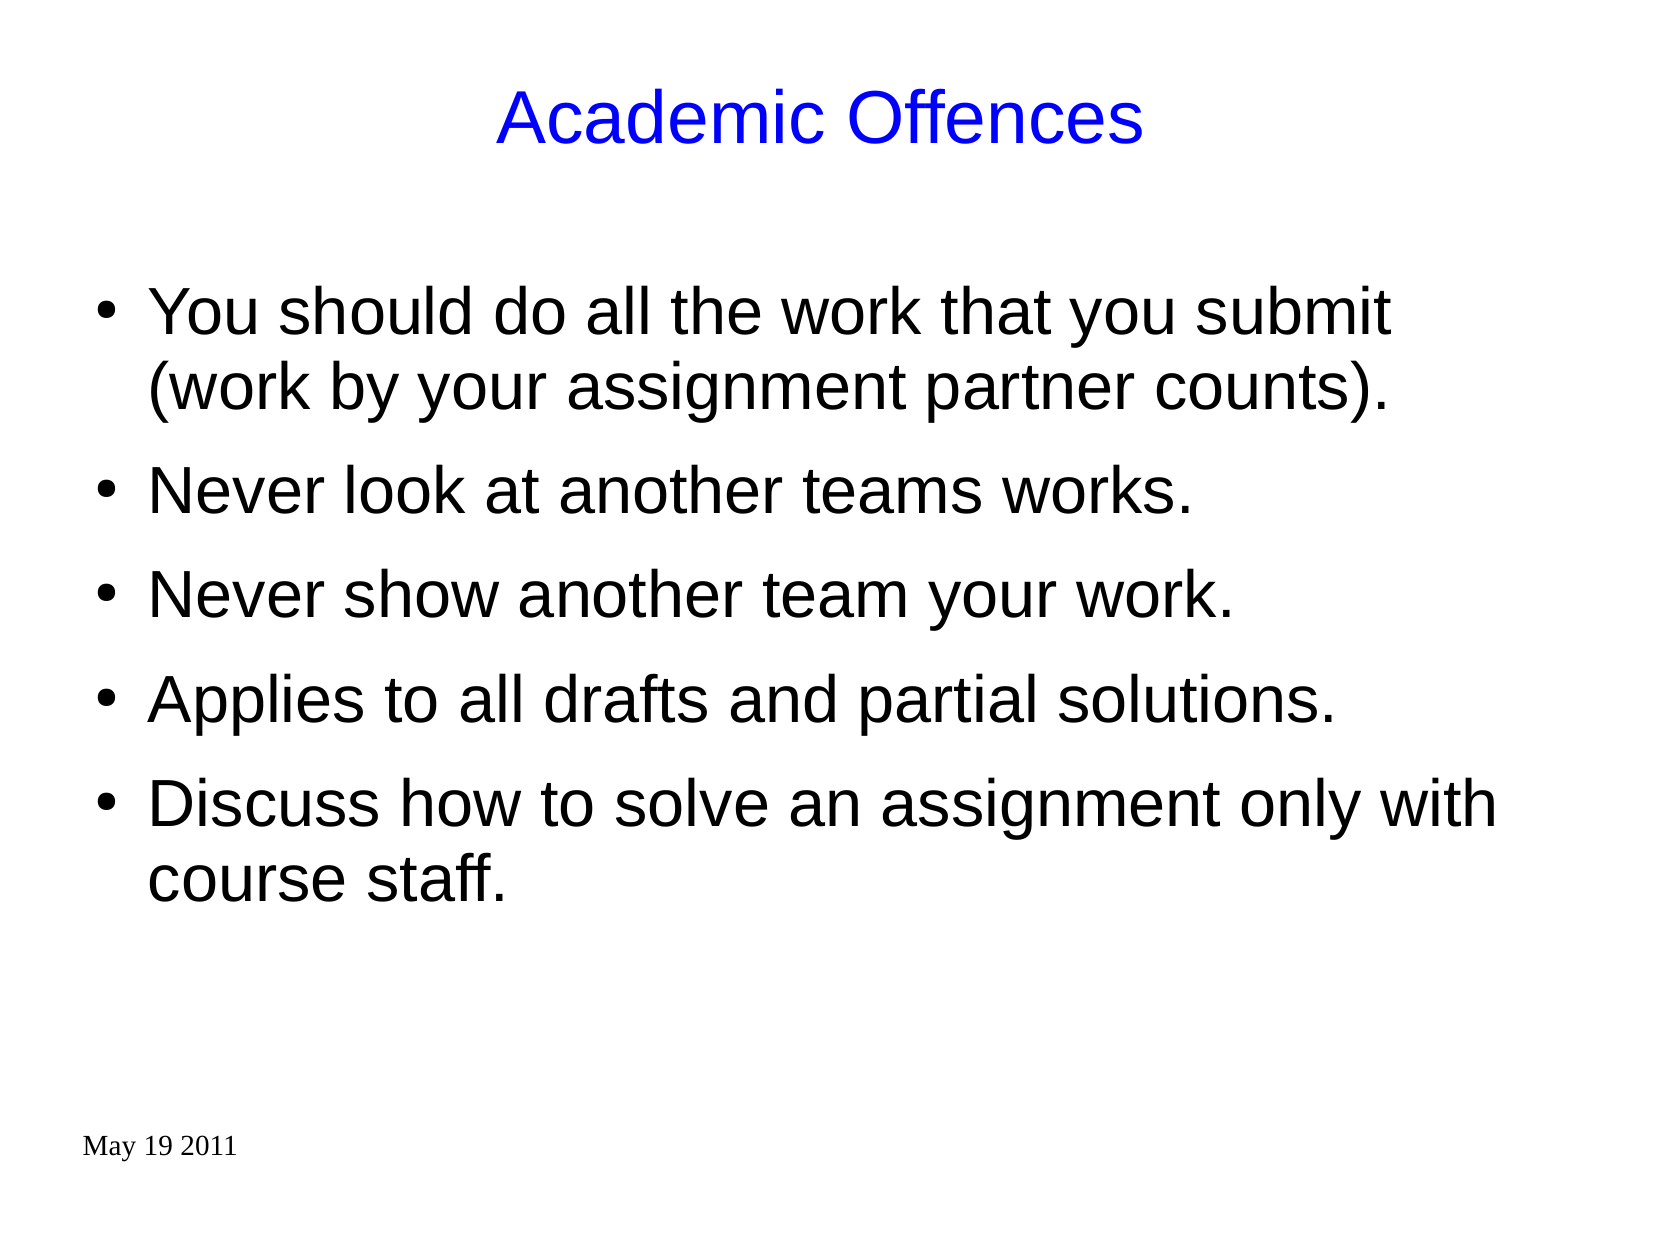

# Academic Offences
You should do all the work that you submit (work by your assignment partner counts).
Never look at another teams works.
Never show another team your work.
Applies to all drafts and partial solutions.
Discuss how to solve an assignment only with course staff.
May 19 2011